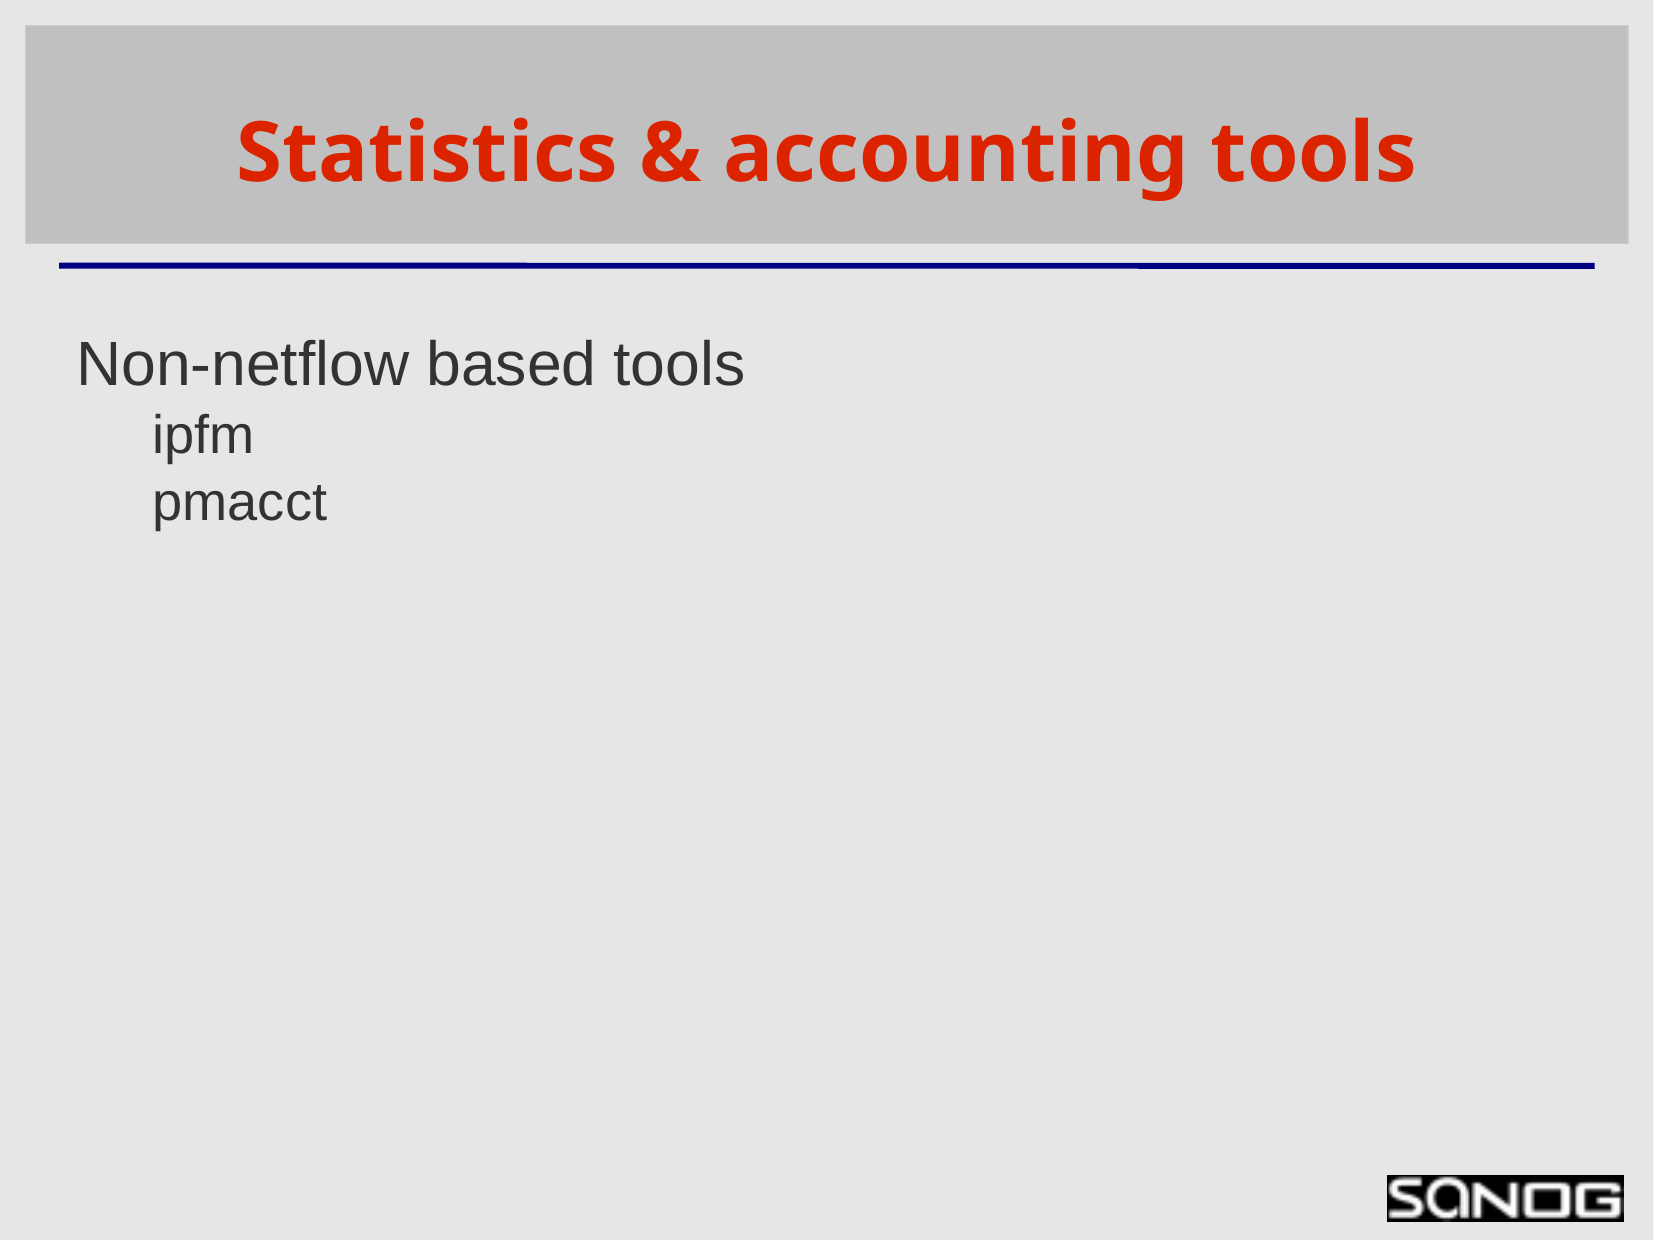

# Statistics & accounting tools
Non-netflow based tools
ipfm
pmacct